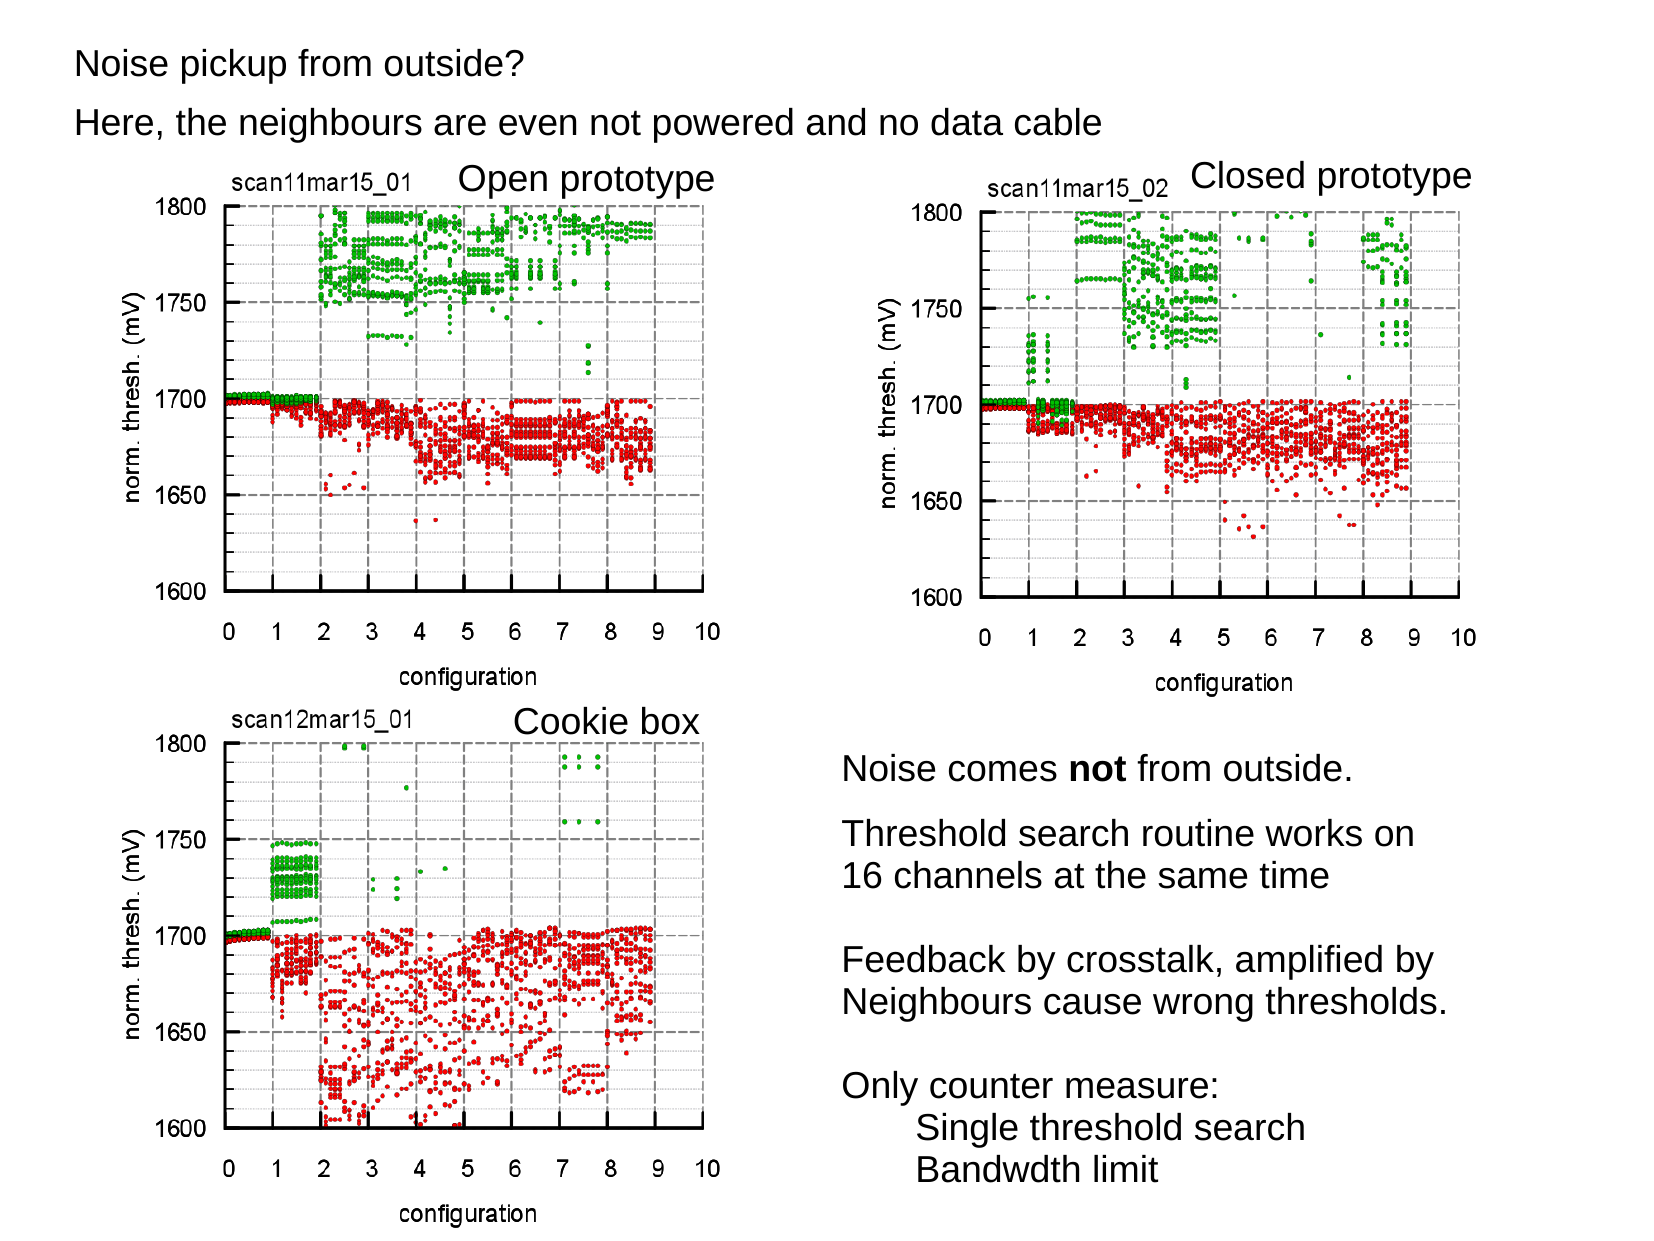

Noise pickup from outside?
Here, the neighbours are even not powered and no data cable
Closed prototype
Open prototype
Cookie box
Noise comes not from outside.
Threshold search routine works on
16 channels at the same time
Feedback by crosstalk, amplified by
Neighbours cause wrong thresholds.
Only counter measure:
	Single threshold search
	Bandwdth limit